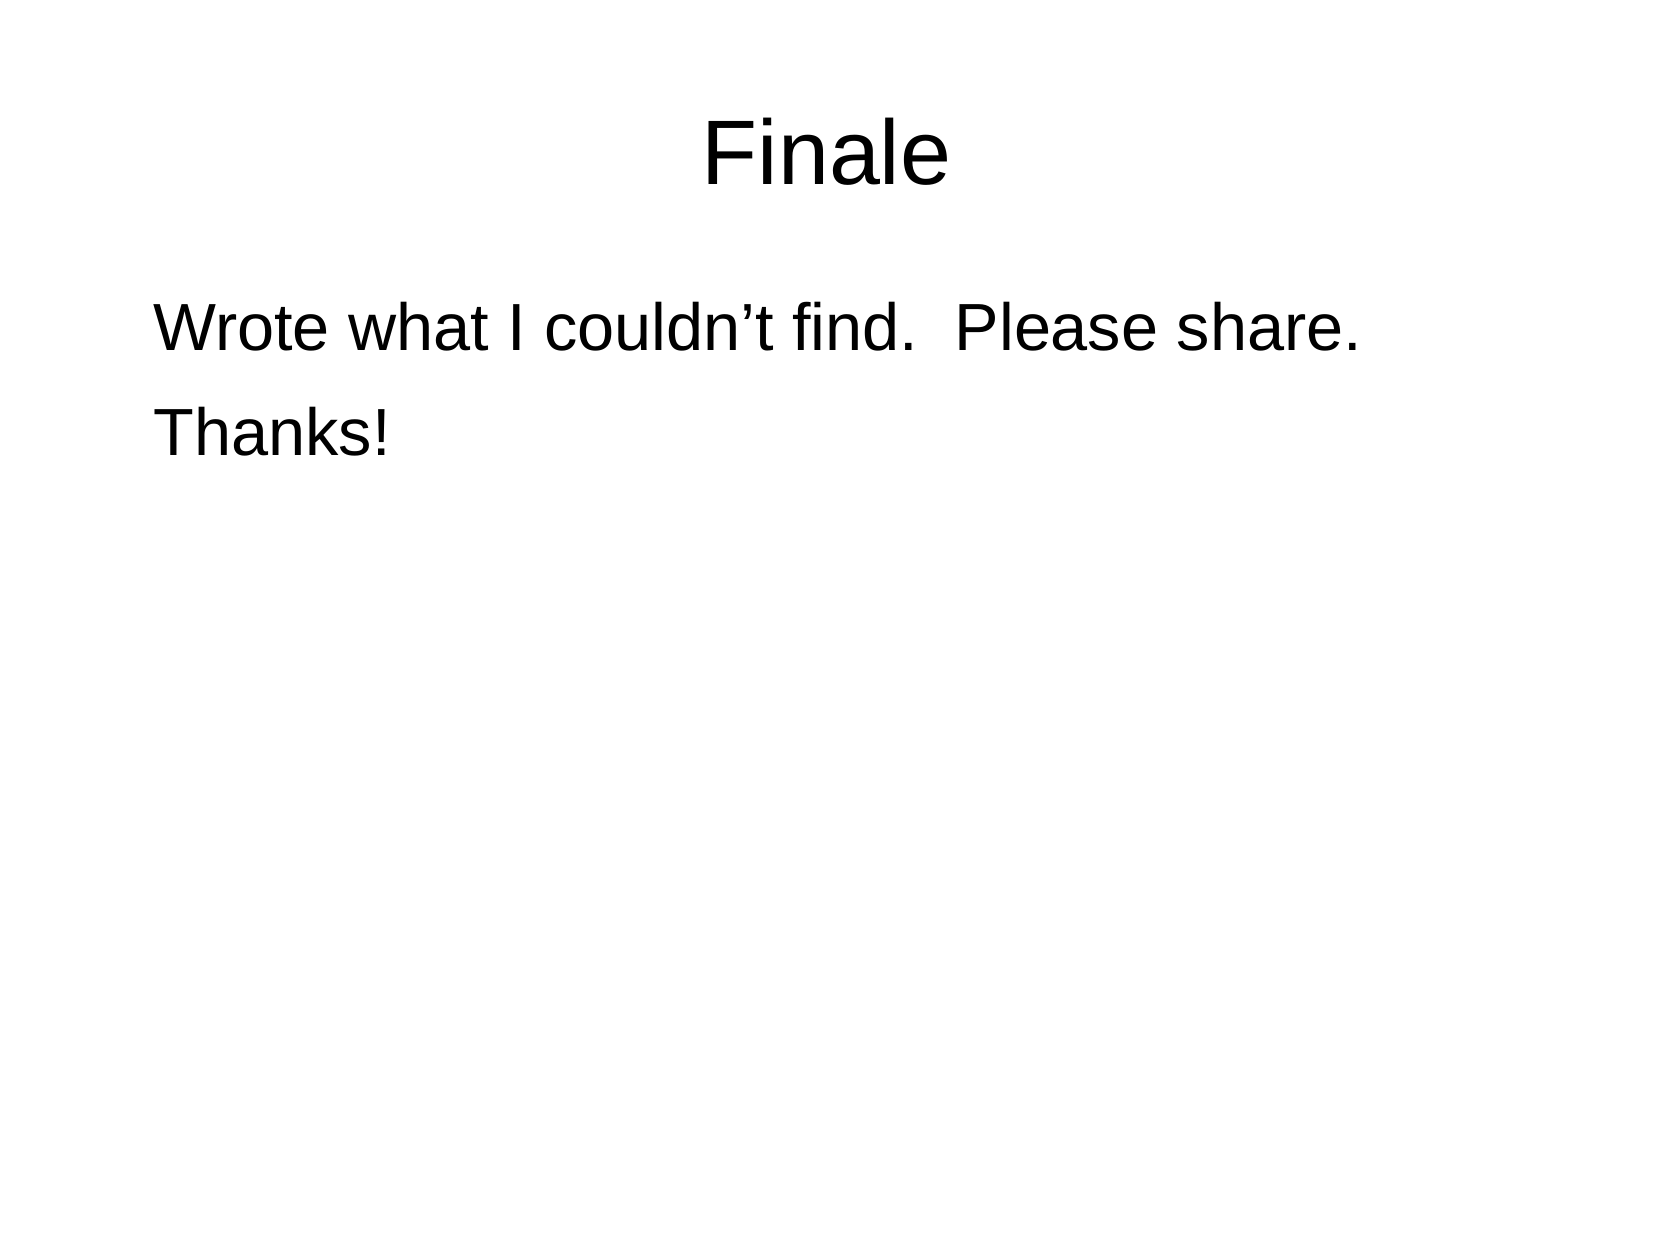

# Finale
Wrote what I couldn’t find. Please share.
Thanks!